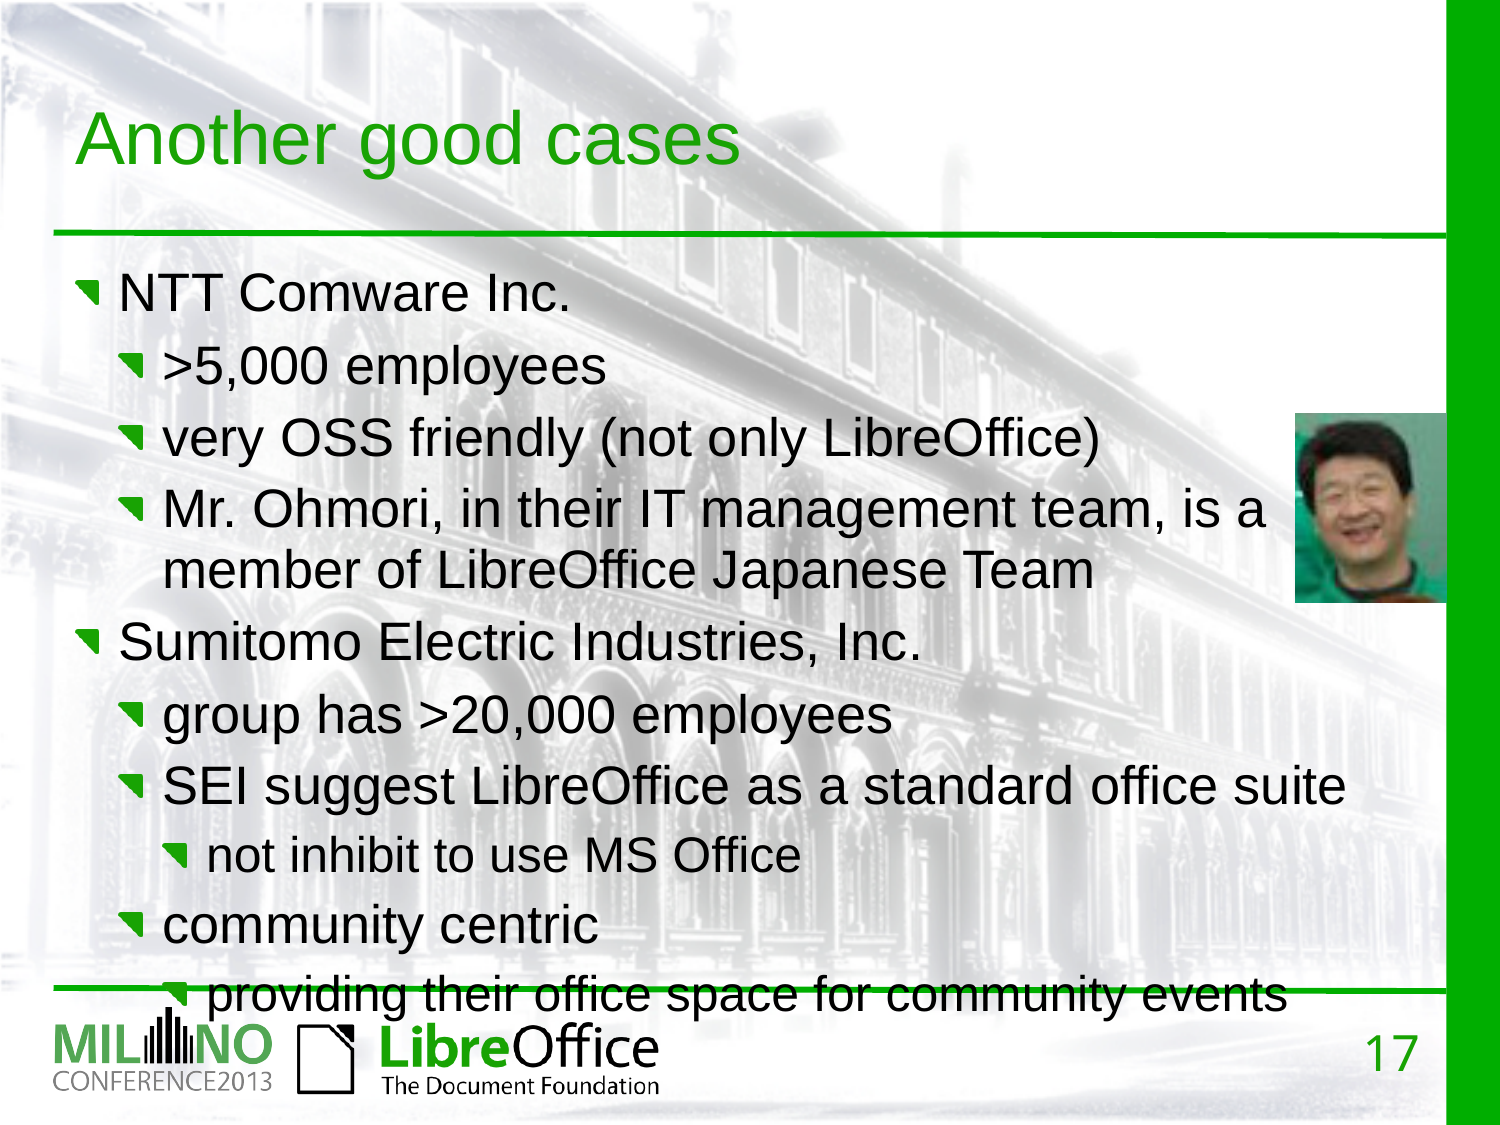

# Another good cases
NTT Comware Inc.
>5,000 employees
very OSS friendly (not only LibreOffice)
Mr. Ohmori, in their IT management team, is a member of LibreOffice Japanese Team
Sumitomo Electric Industries, Inc.
group has >20,000 employees
SEI suggest LibreOffice as a standard office suite
not inhibit to use MS Office
community centric
providing their office space for community events
17